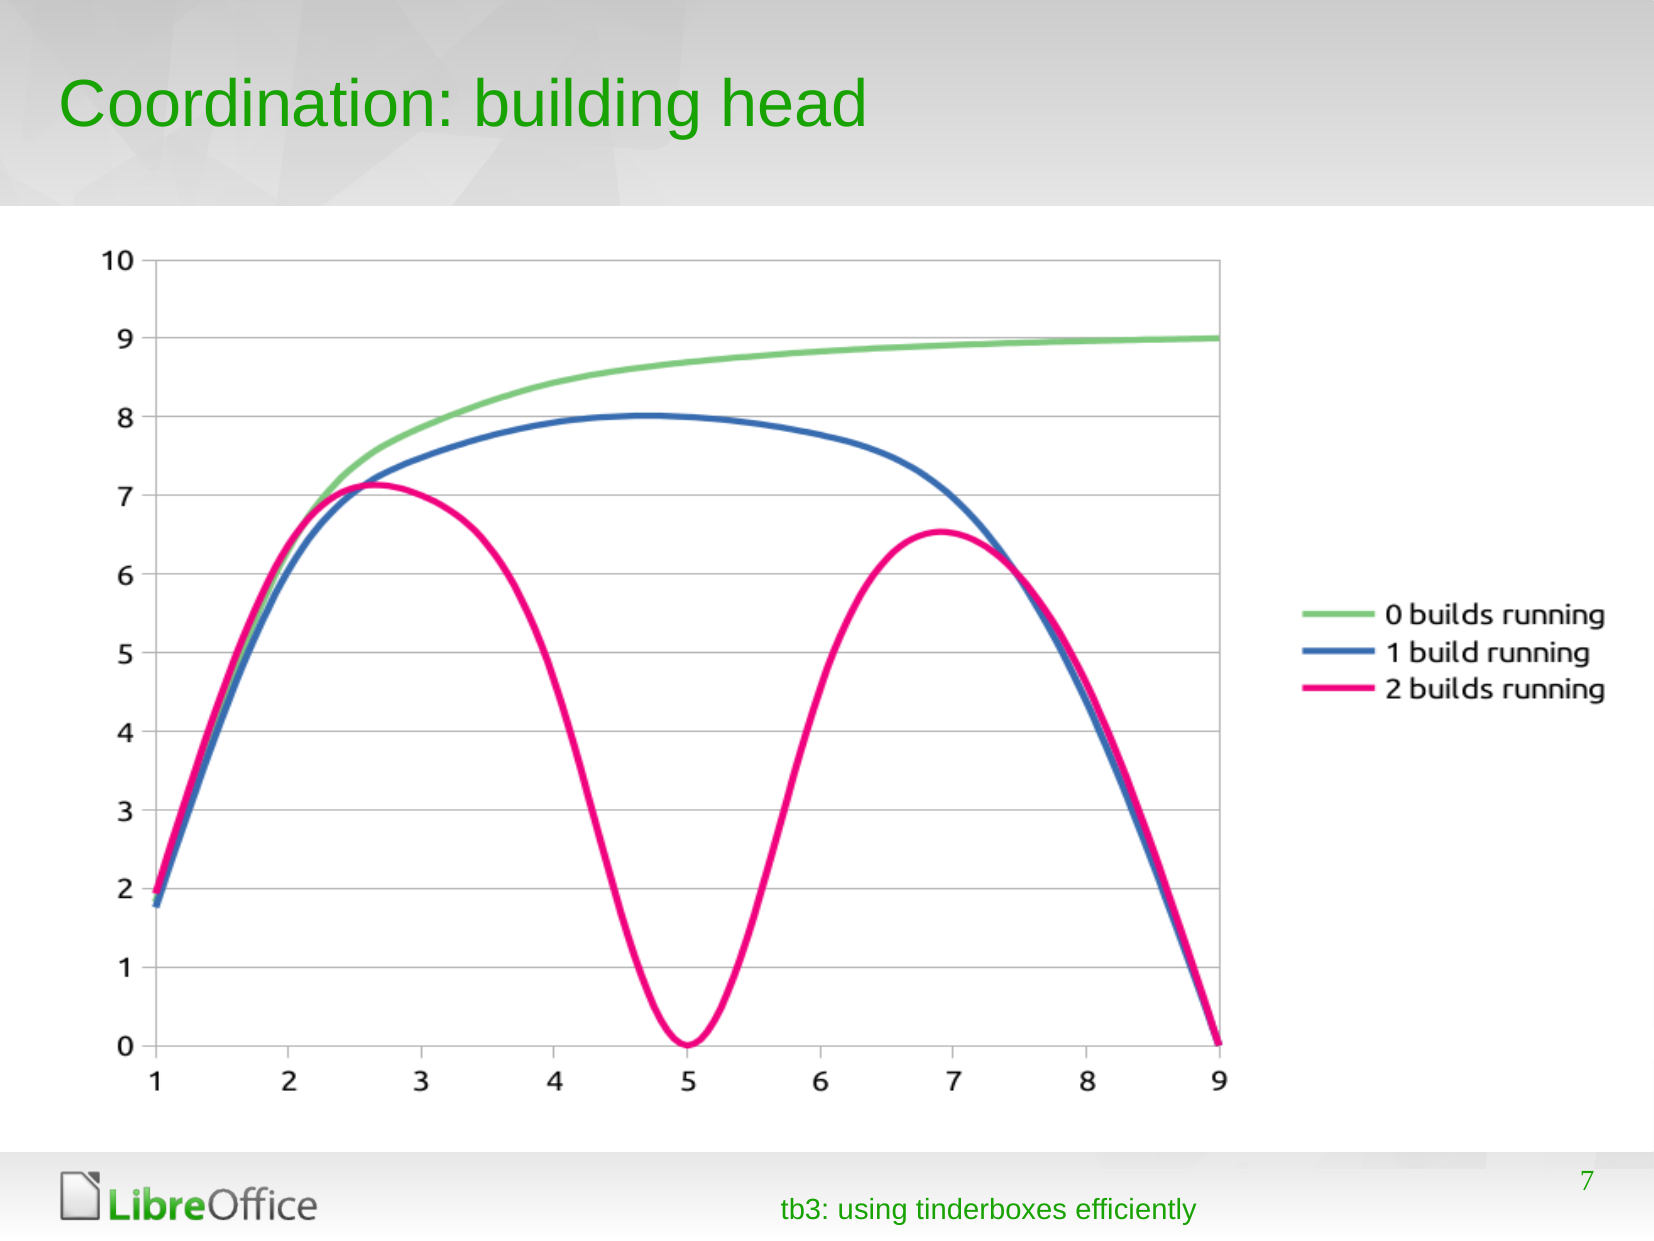

# Coordination: building head
7
liberating productivity